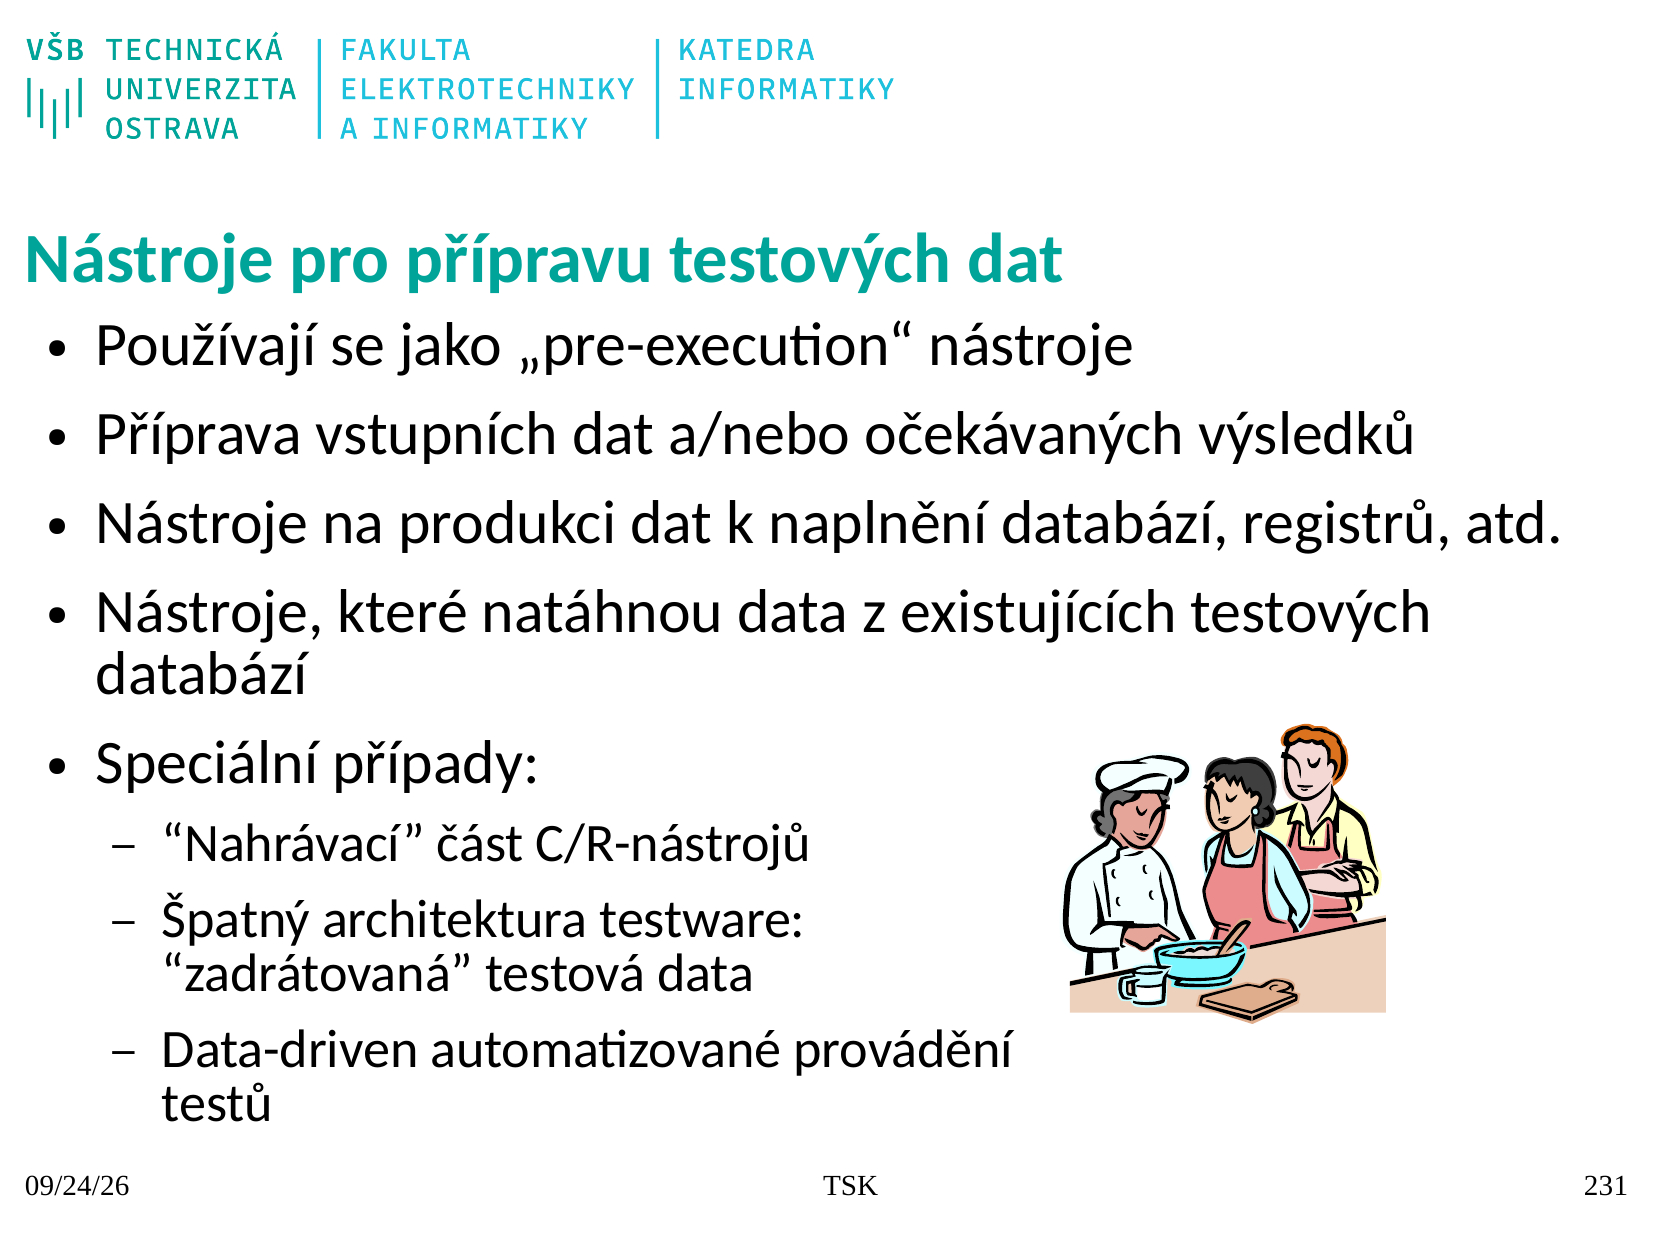

# Nástroje pro přípravu testových dat
Používají se jako „pre-execution“ nástroje
Příprava vstupních dat a/nebo očekávaných výsledků
Nástroje na produkci dat k naplnění databází, registrů, atd.
Nástroje, které natáhnou data z existujících testových databází
Speciální případy:
“Nahrávací” část C/R-nástrojů
Špatný architektura testware:
“zadrátovaná” testová data
Data-driven automatizované provádění
testů
TSK
231